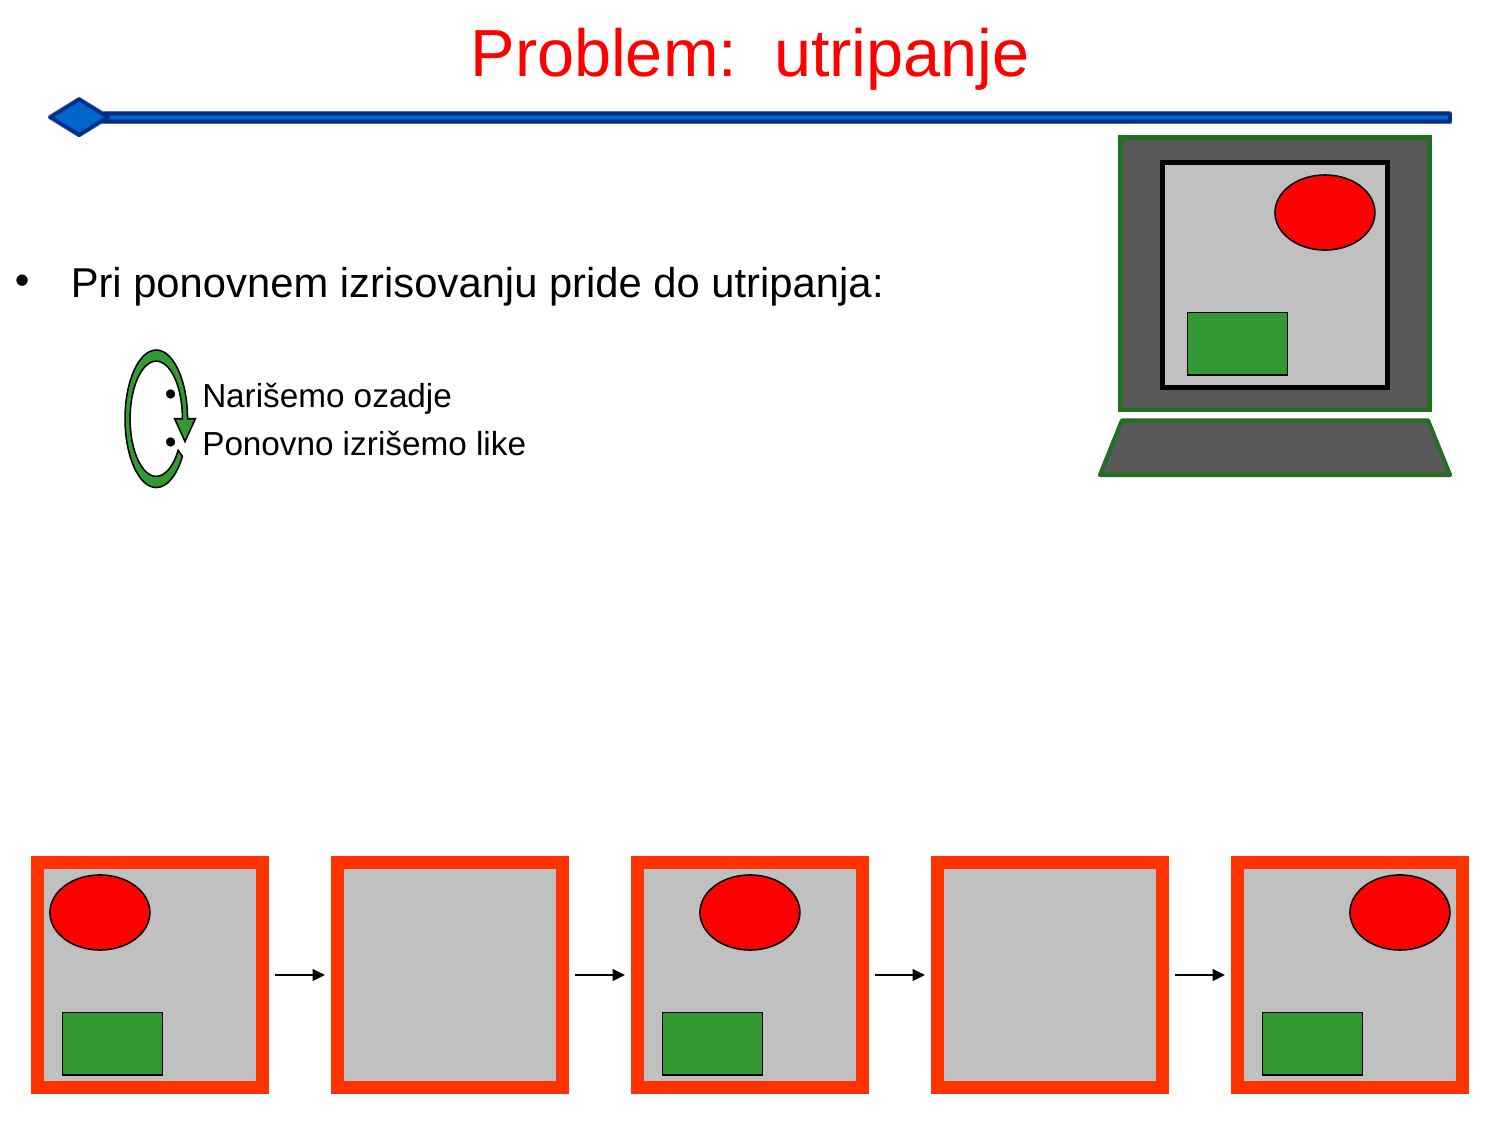

# Problem: utripanje
Pri ponovnem izrisovanju pride do utripanja:
Narišemo ozadje
Ponovno izrišemo like